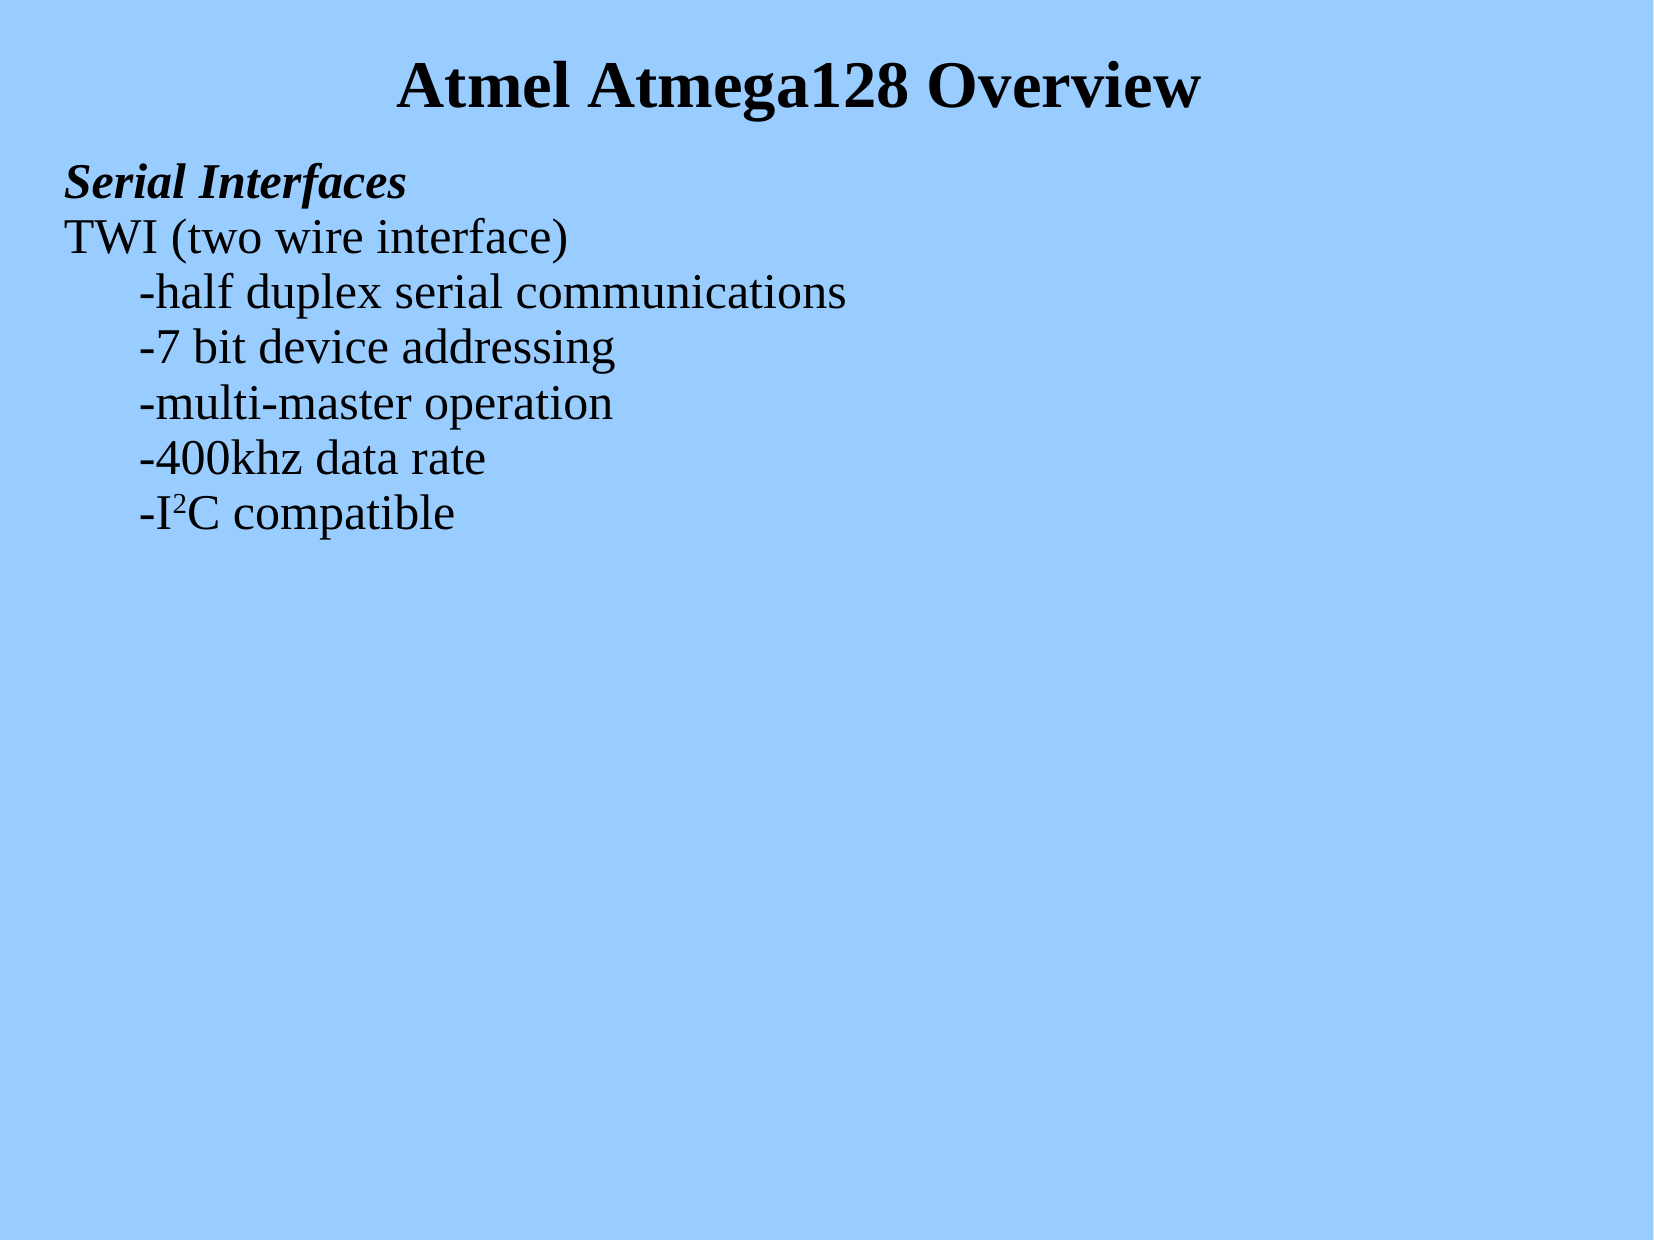

Atmel Atmega128 Overview
Serial Interfaces
TWI (two wire interface)
	-half duplex serial communications
	-7 bit device addressing
	-multi-master operation
	-400khz data rate
	-I2C compatible